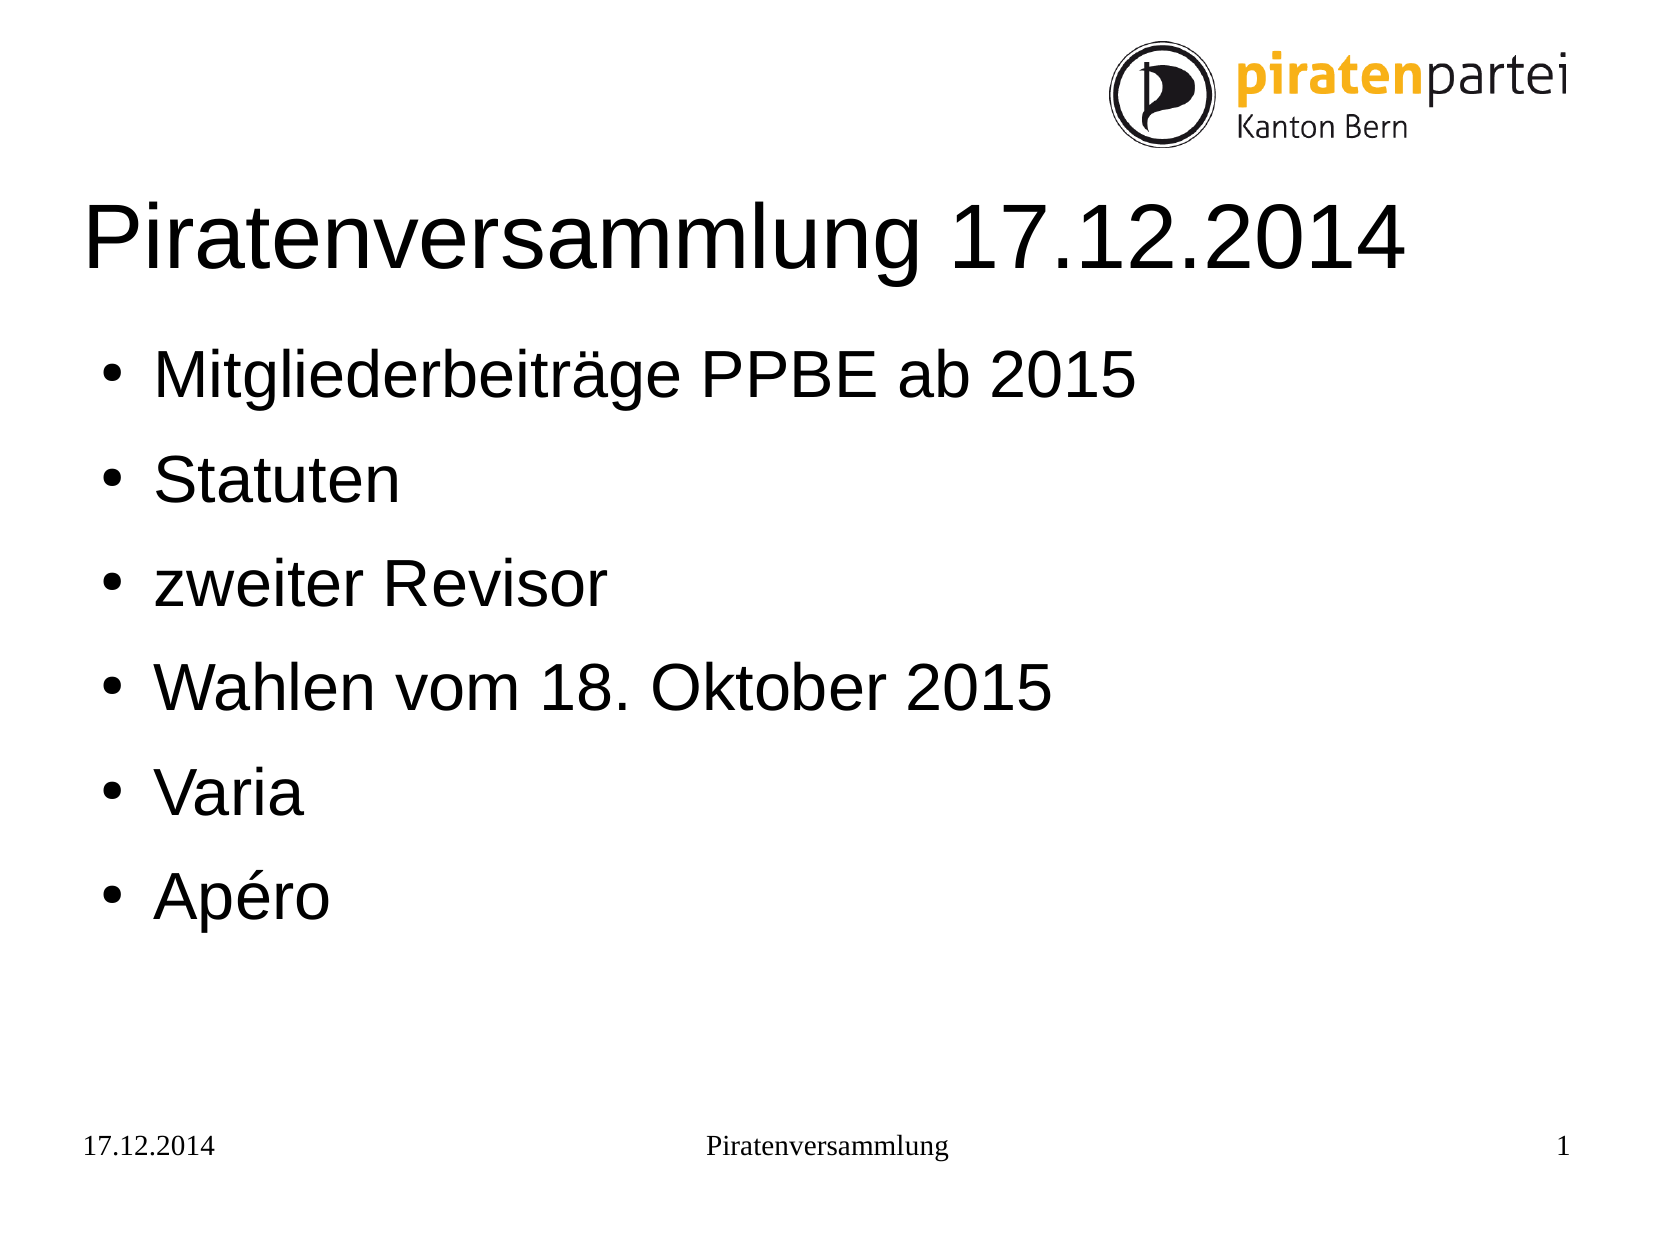

# Piratenversammlung 17.12.2014
Mitgliederbeiträge PPBE ab 2015
Statuten
zweiter Revisor
Wahlen vom 18. Oktober 2015
Varia
Apéro
17.12.2014
Piratenversammlung
1